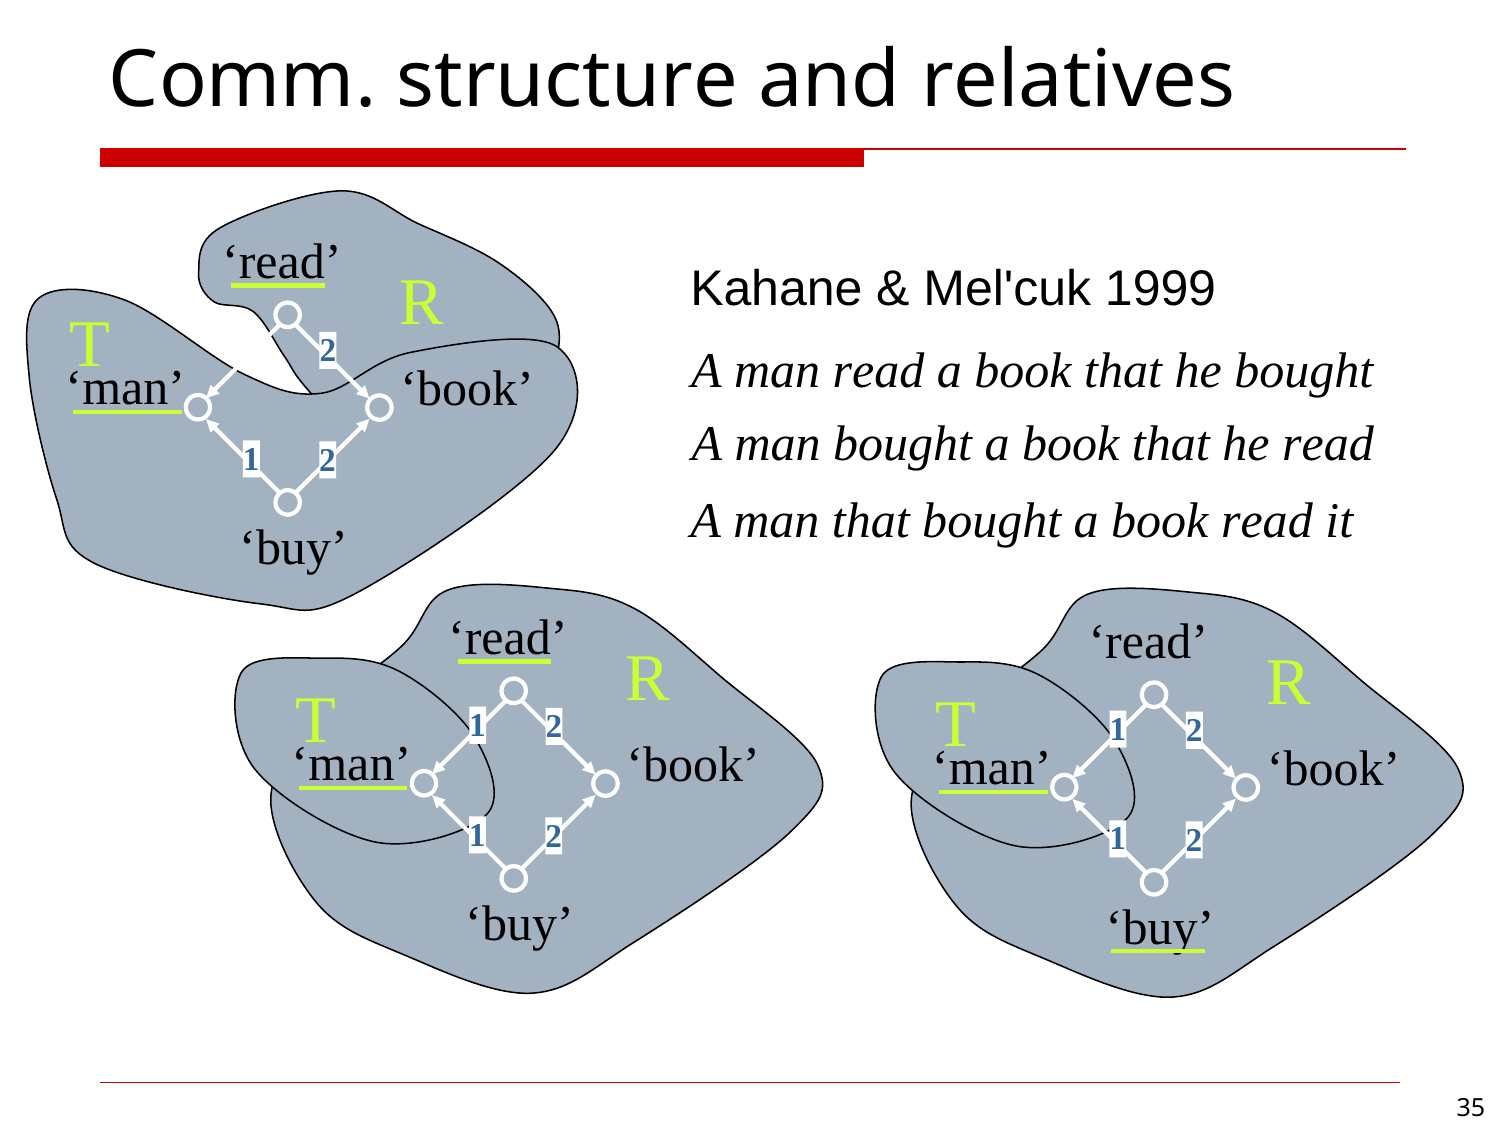

# Comm. structure and relatives
‘read’
1
2
‘man’
‘book’
1
2
‘buy’
R
T
Kahane & Mel'cuk 1999
A man read a book that he bought
A man bought a book that he read
A man that bought a book read it
R
‘read’
1
2
‘man’
‘book’
1
2
‘buy’
R
T
‘read’
1
2
‘man’
‘book’
1
2
‘buy’
T
35